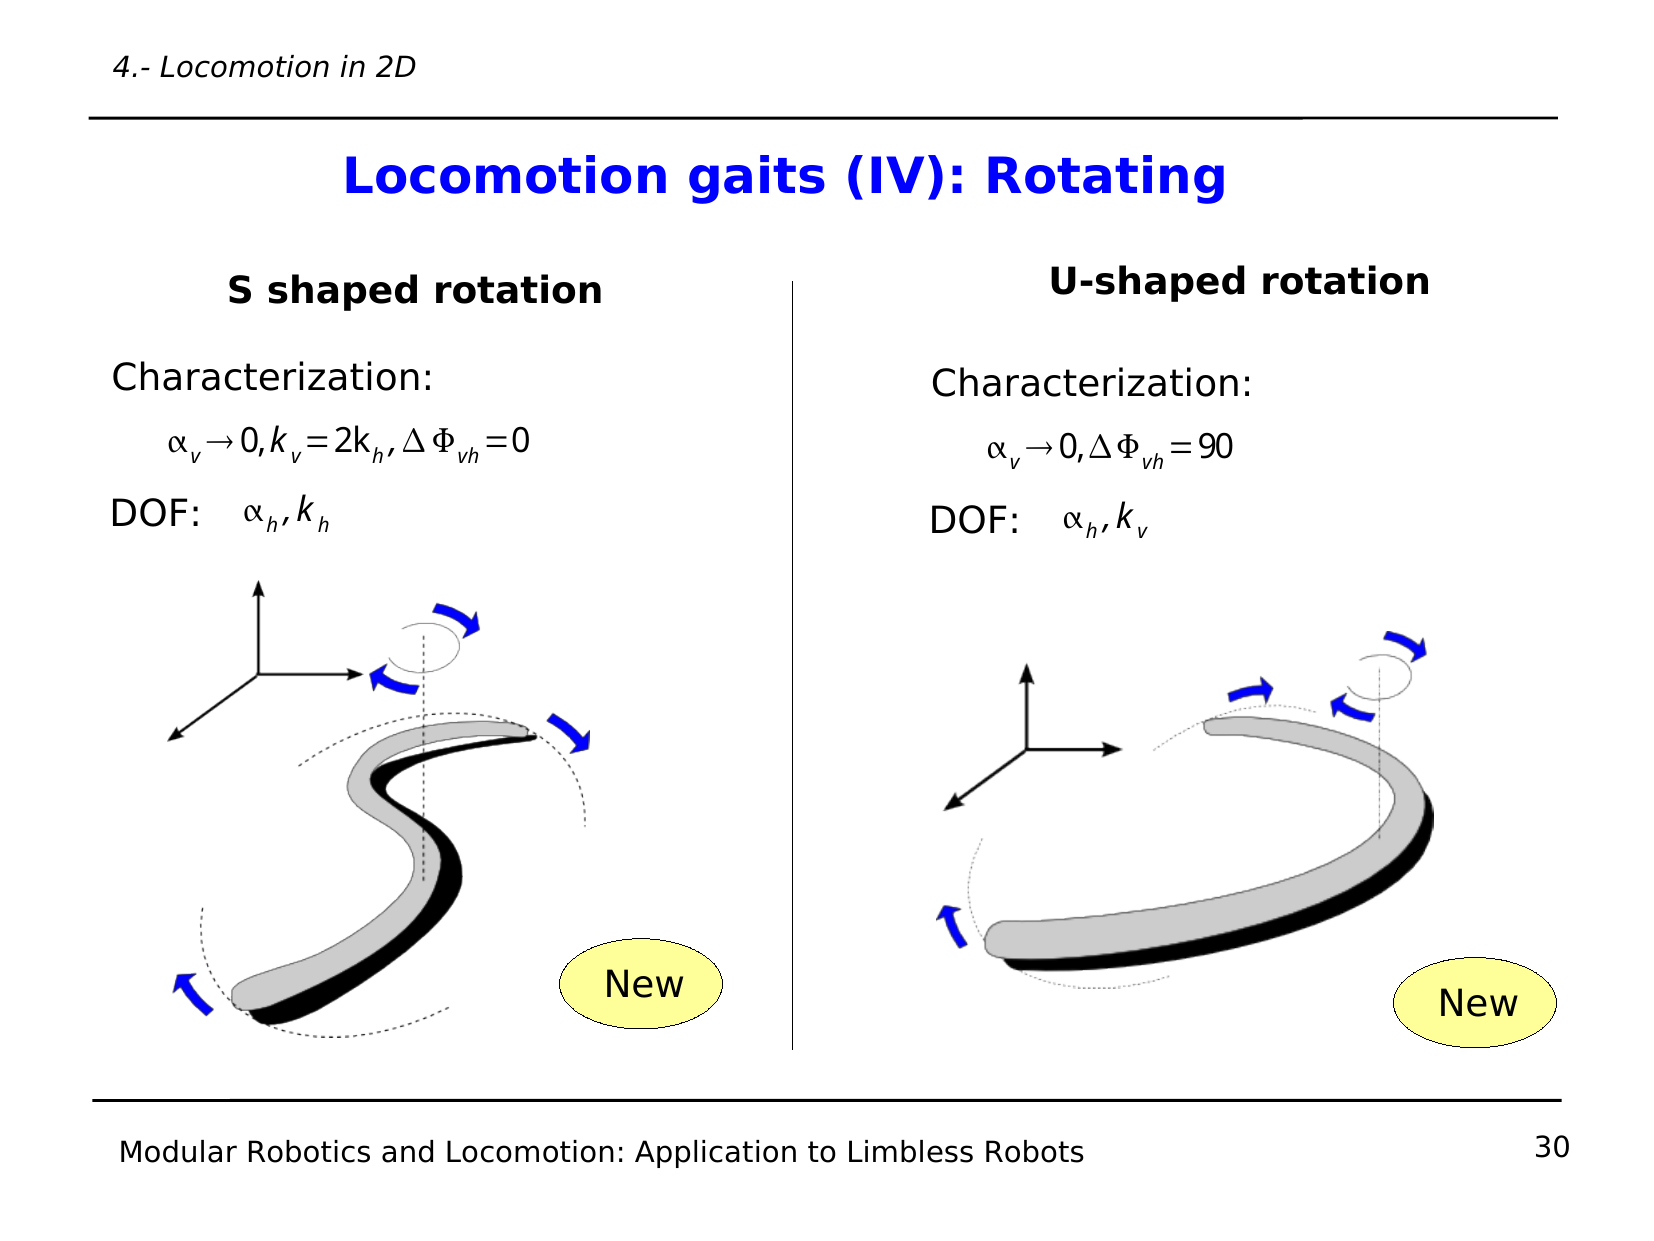

4.- Locomotion in 2D
Locomotion gaits (IV): Rotating
U-shaped rotation
S shaped rotation
 Characterization:
 Characterization:
 DOF:
 DOF:
New
New
Modular Robotics and Locomotion: Application to Limbless Robots
30